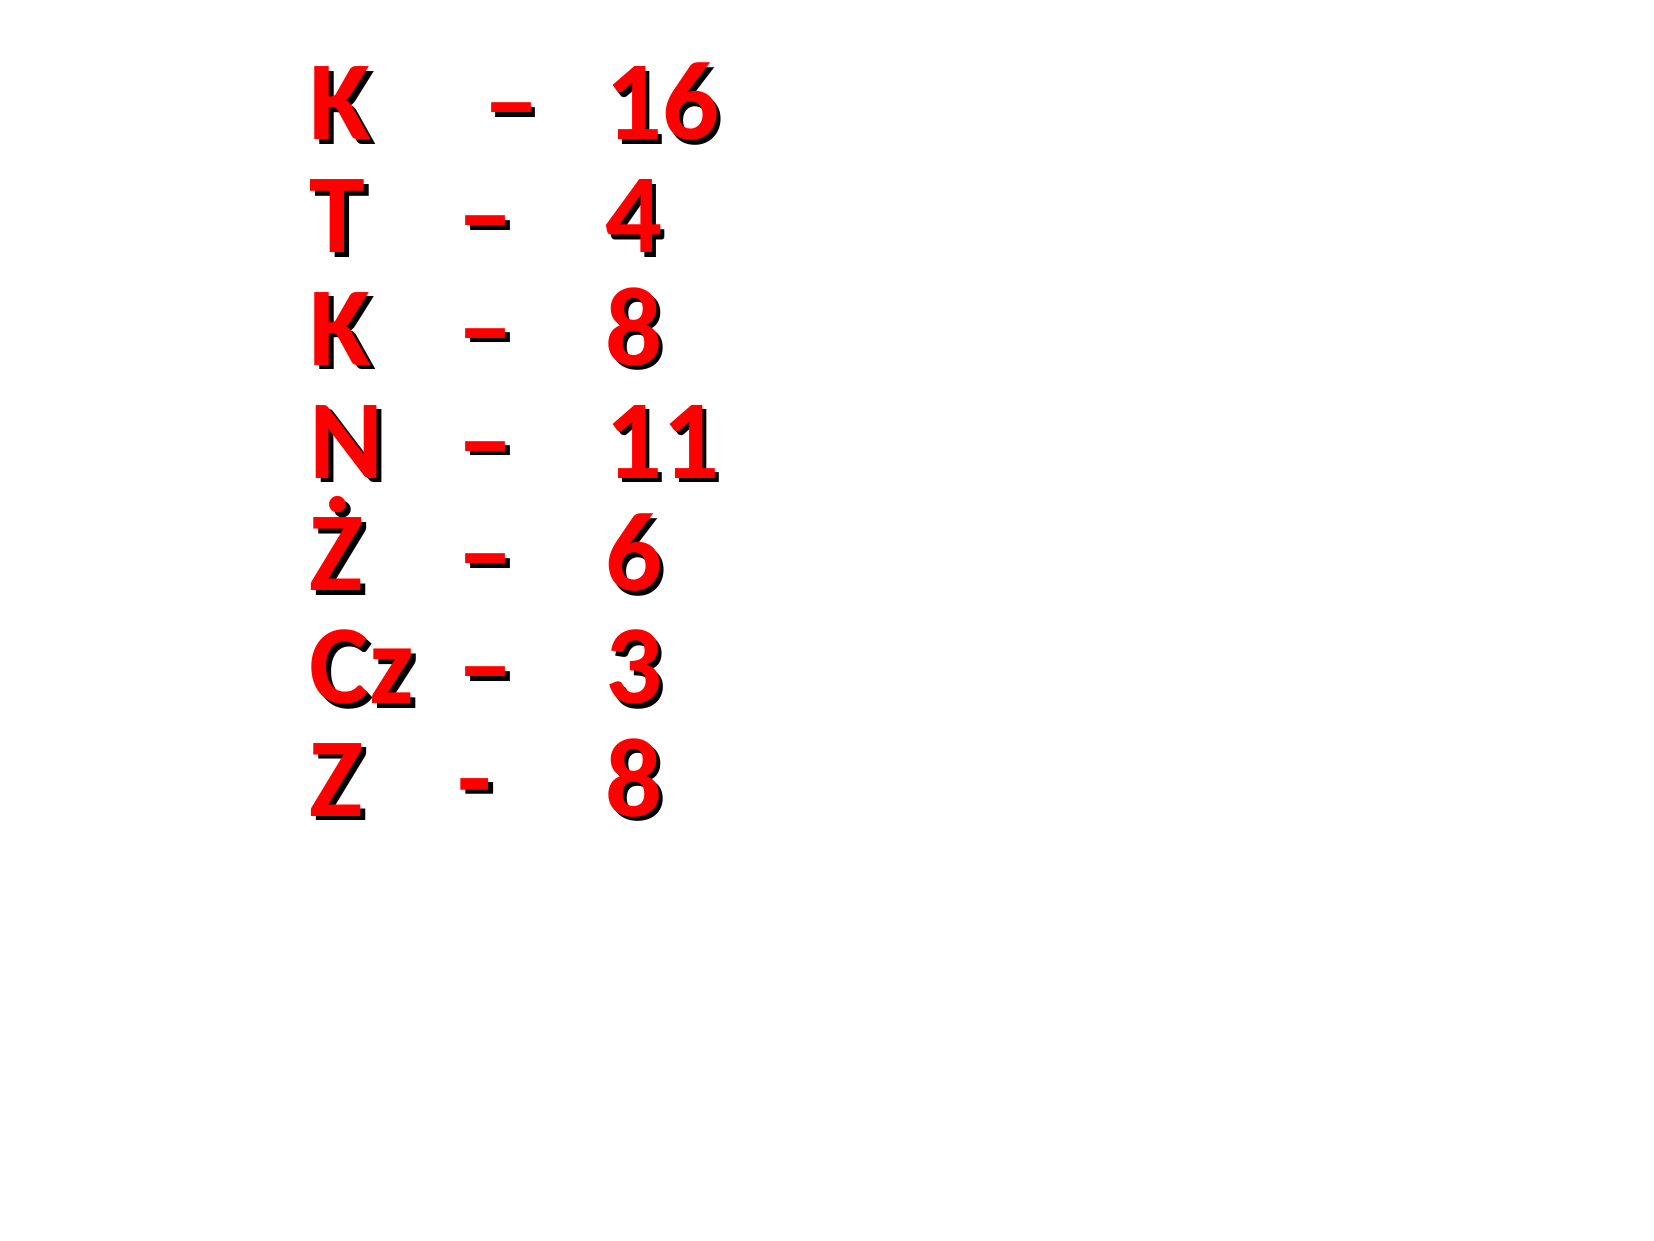

K		 – 	16
T 	– 	4
K 	– 	8
N 	– 	11
Ż 	– 	6
Cz 	– 	3
Z 	- 		8